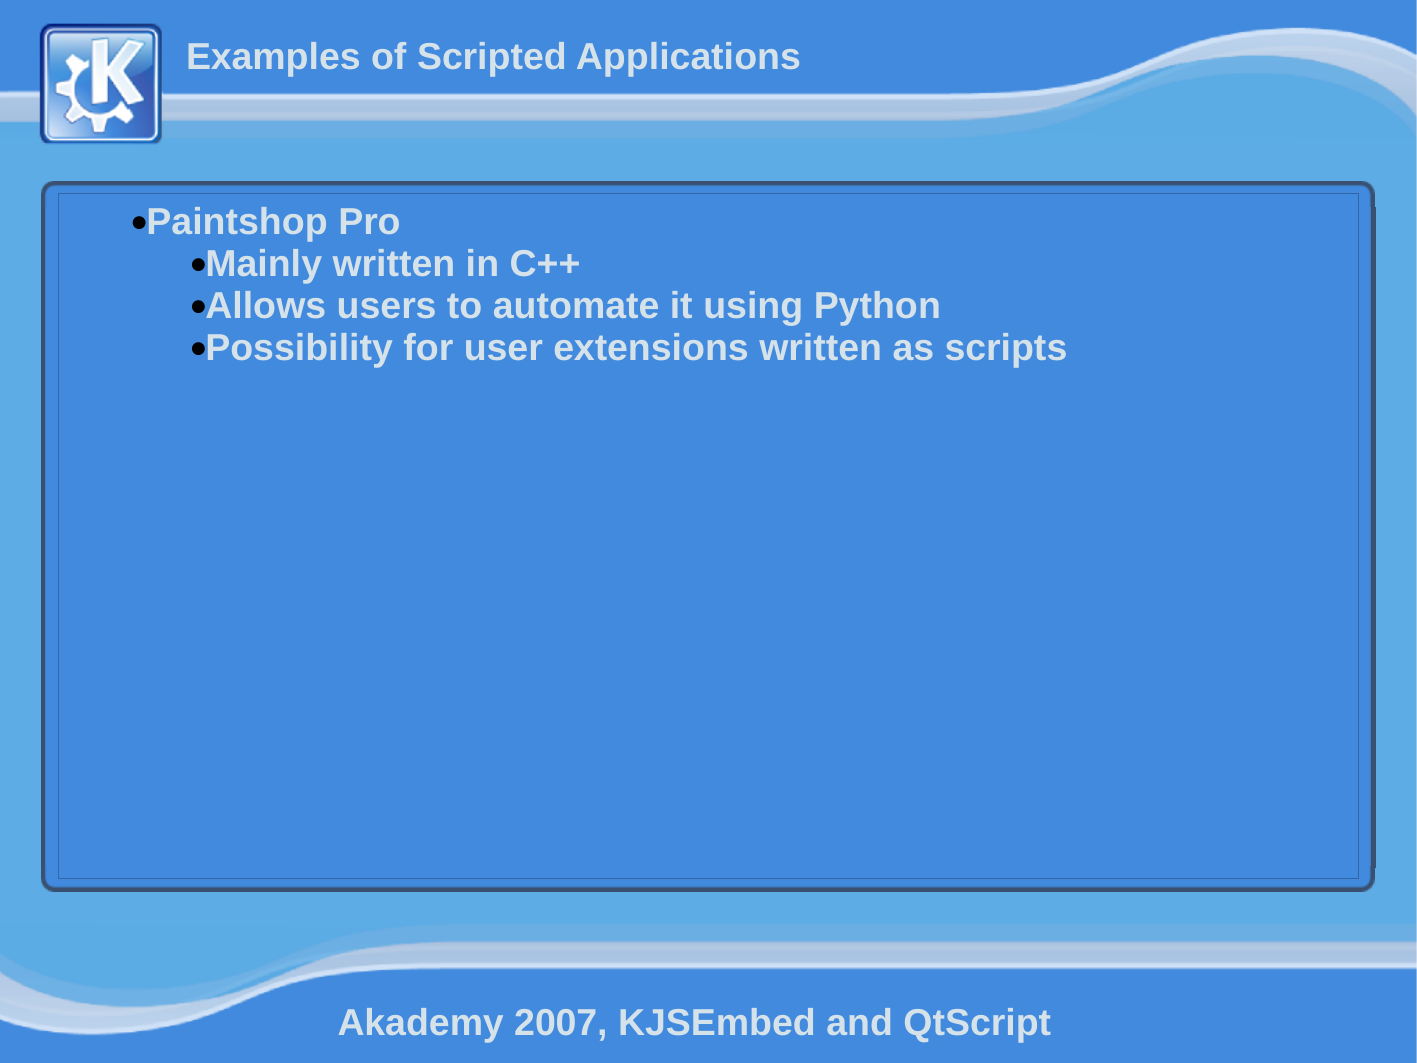

Examples of Scripted Applications
Paintshop Pro
Mainly written in C++
Allows users to automate it using Python
Possibility for user extensions written as scripts